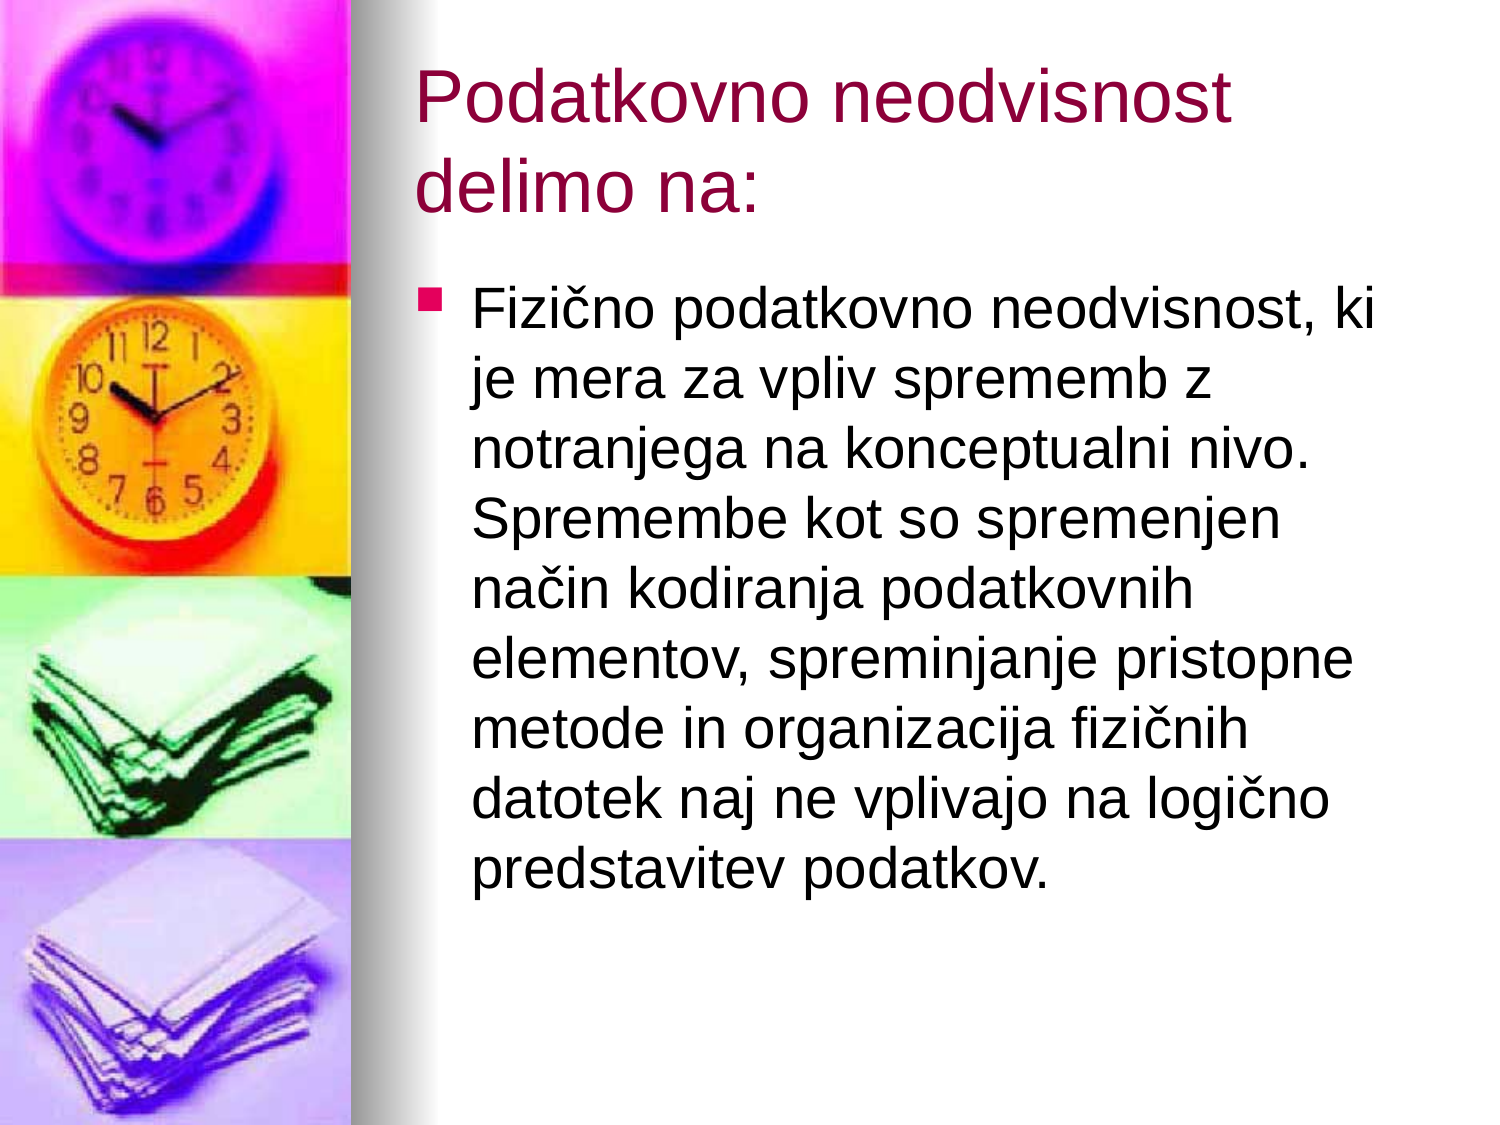

# Podatkovno neodvisnost delimo na:
Fizično podatkovno neodvisnost, ki je mera za vpliv sprememb z notranjega na konceptualni nivo. Spremembe kot so spremenjen način kodiranja podatkovnih elementov, spreminjanje pristopne metode in organizacija fizičnih datotek naj ne vplivajo na logično predstavitev podatkov.